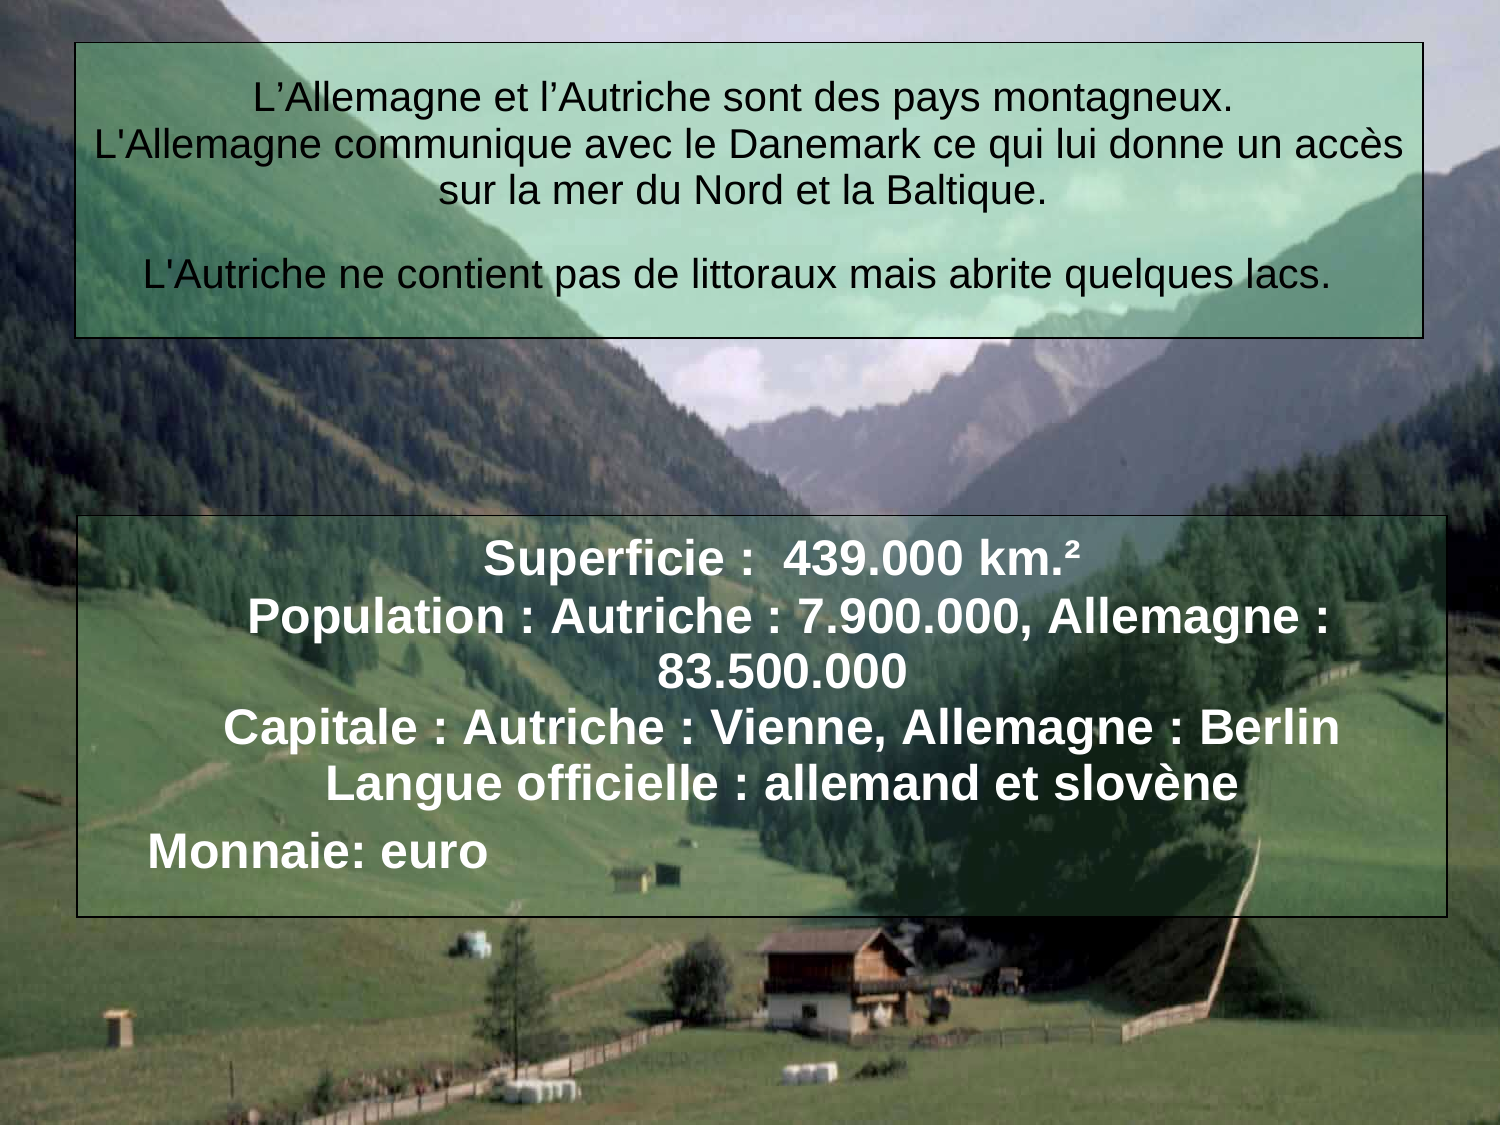

# L’Allemagne et l’Autriche sont des pays montagneux. L'Allemagne communique avec le Danemark ce qui lui donne un accès sur la mer du Nord et la Baltique. L'Autriche ne contient pas de littoraux mais abrite quelques lacs.
	Superficie :  439.000 km.²
Population : Autriche : 7.900.000, Allemagne : 83.500.000
Capitale : Autriche : Vienne, Allemagne : Berlin
Langue officielle : allemand et slovène
 Monnaie: euro